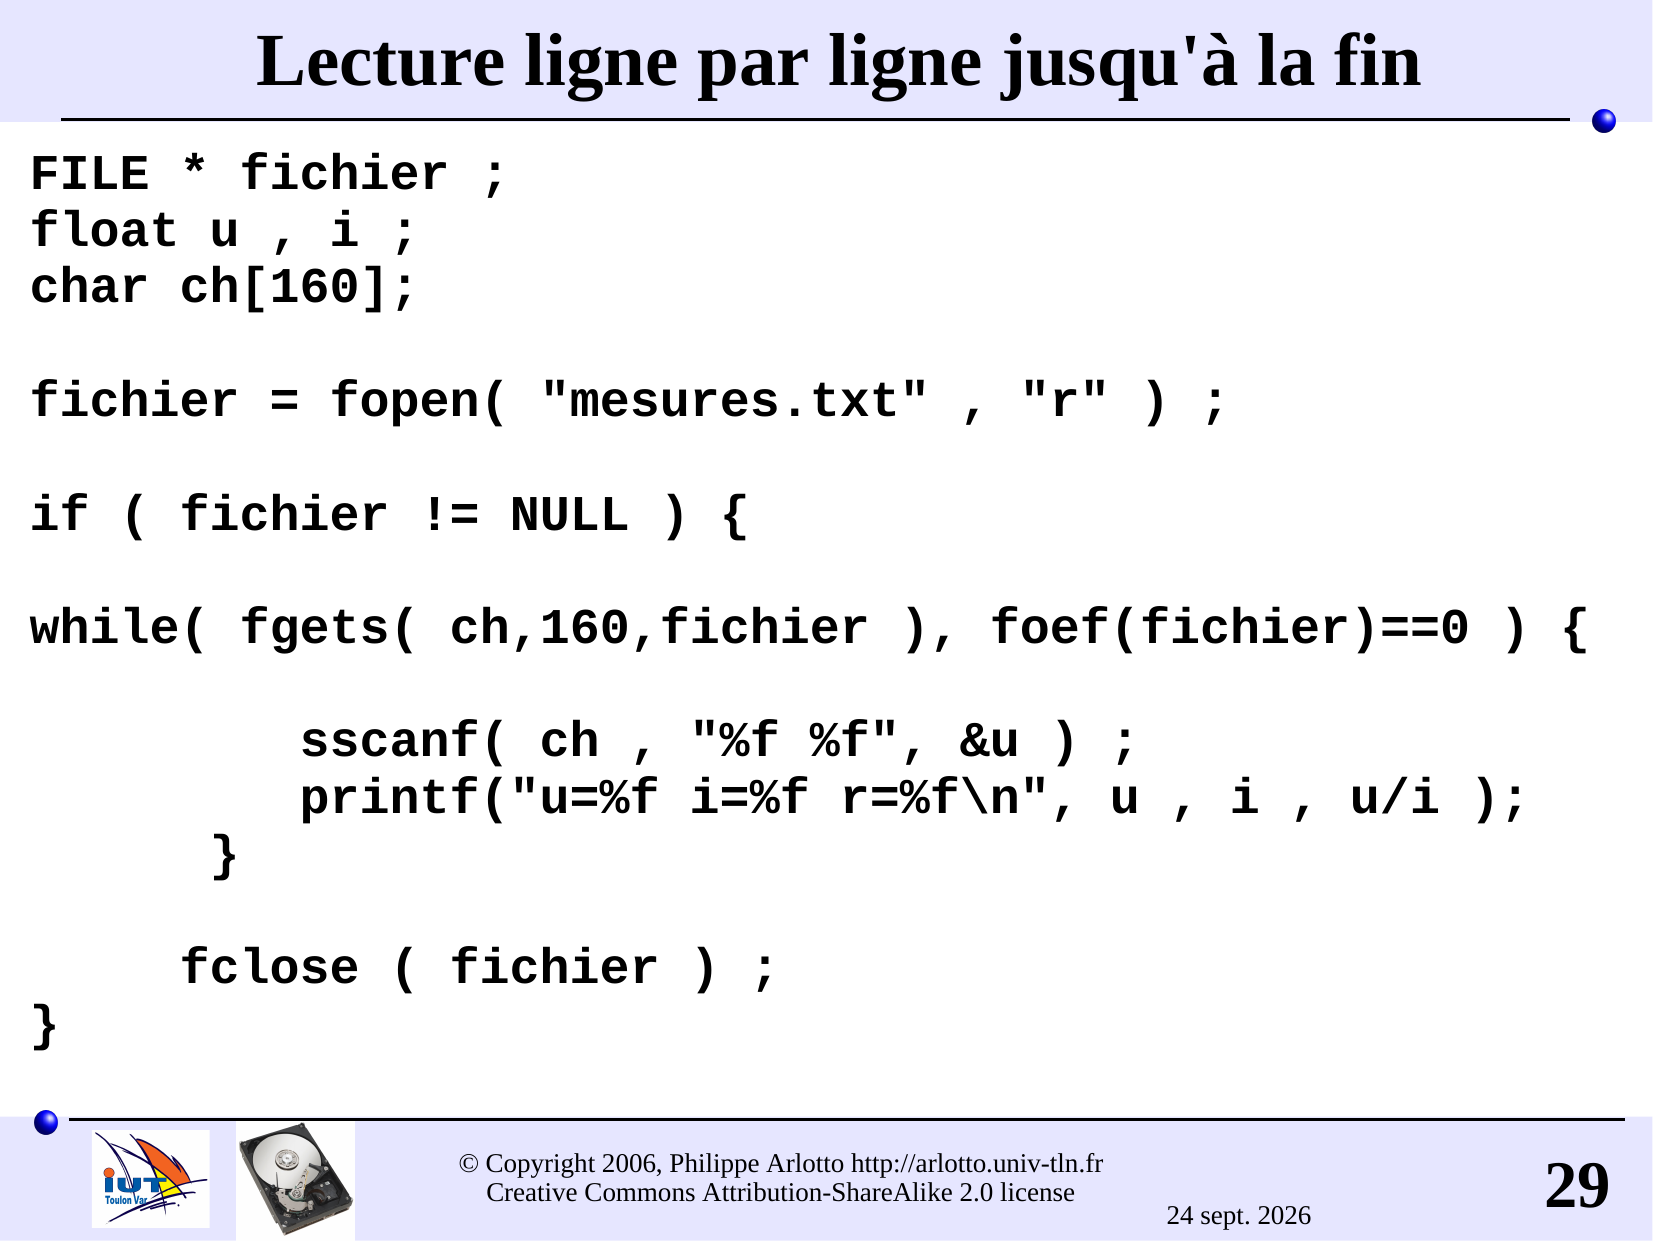

# Lecture ligne par ligne jusqu'à la fin
FILE * fichier ;
float u , i ;
char ch[160];
fichier = fopen( "mesures.txt" , "r" ) ;
if ( fichier != NULL ) {
while( fgets( ch,160,fichier ), foef(fichier)==0 ) {
 sscanf( ch , "%f %f", &u ) ;
 printf("u=%f i=%f r=%f\n", u , i , u/i );
 }
 fclose ( fichier ) ;
}